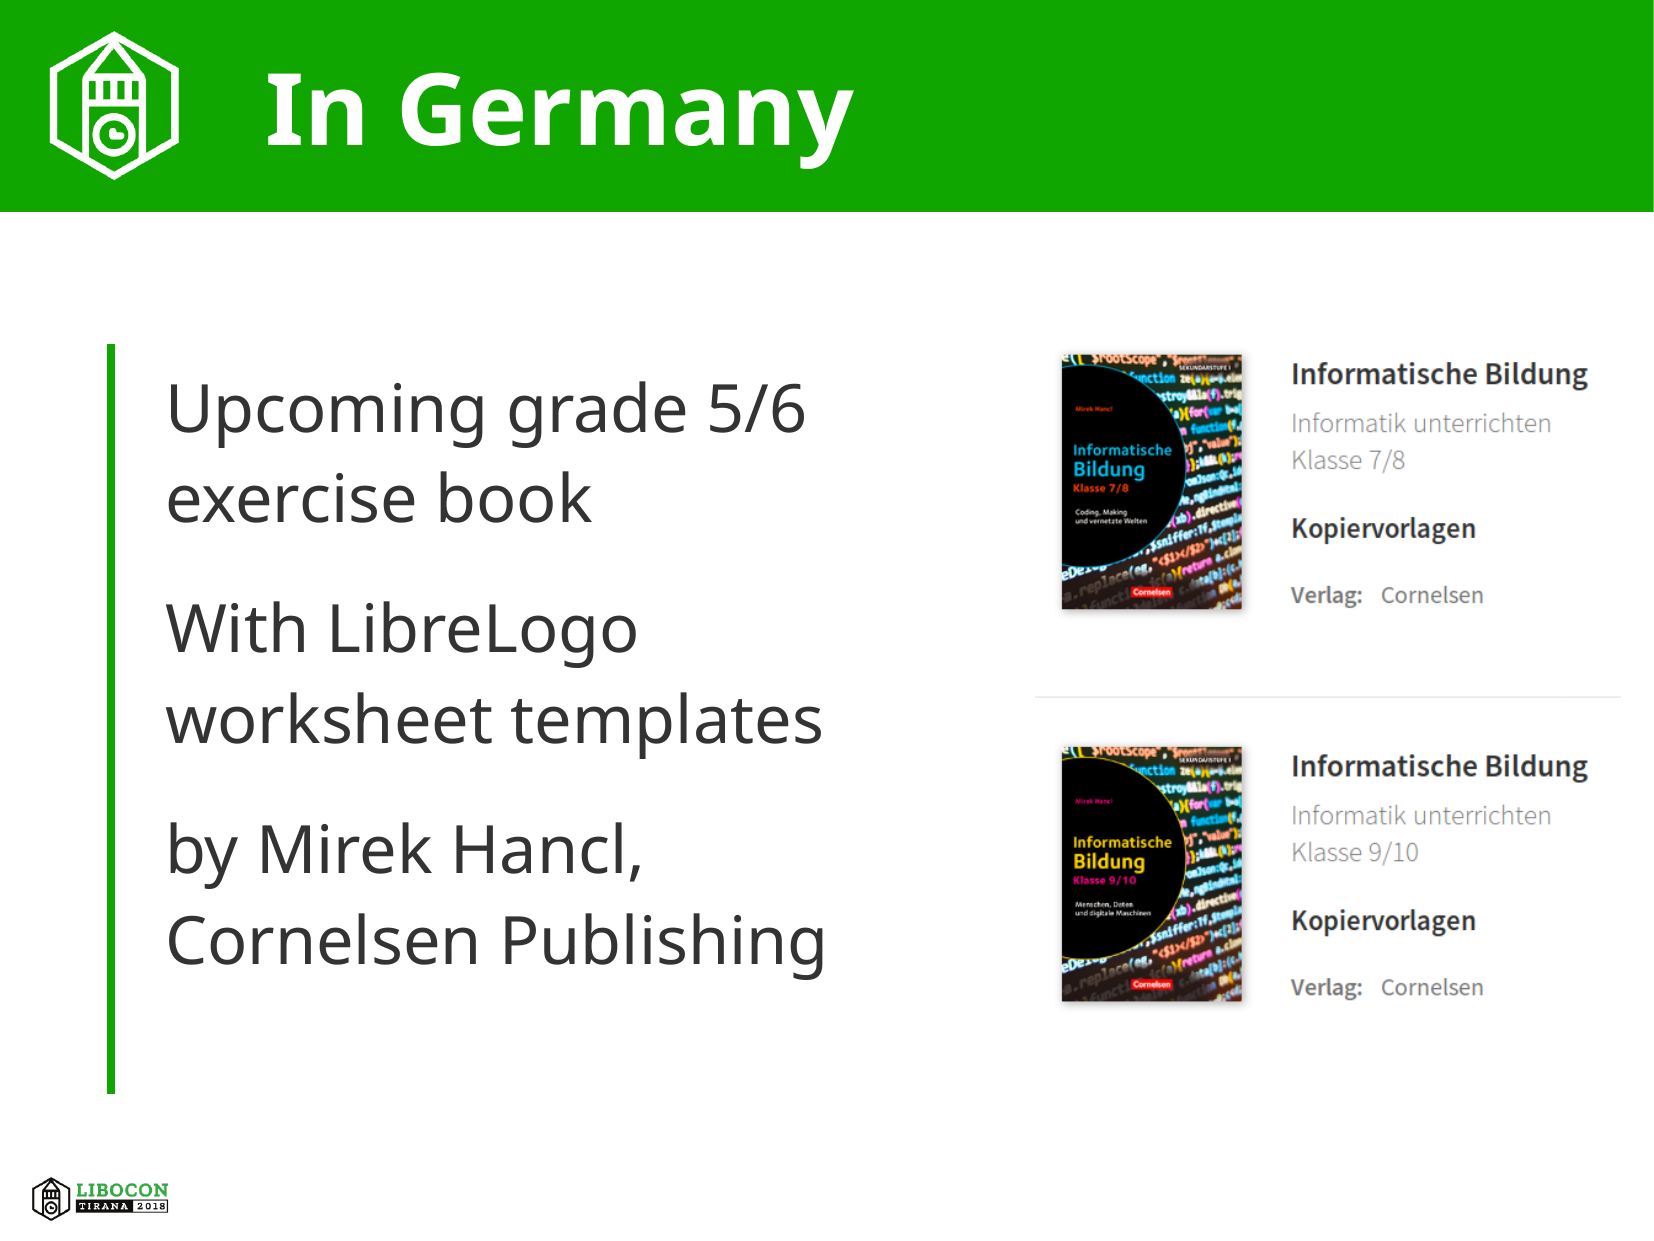

# In Germany
Upcoming grade 5/6
exercise book
With LibreLogo
worksheet templates
by Mirek Hancl,
Cornelsen Publishing